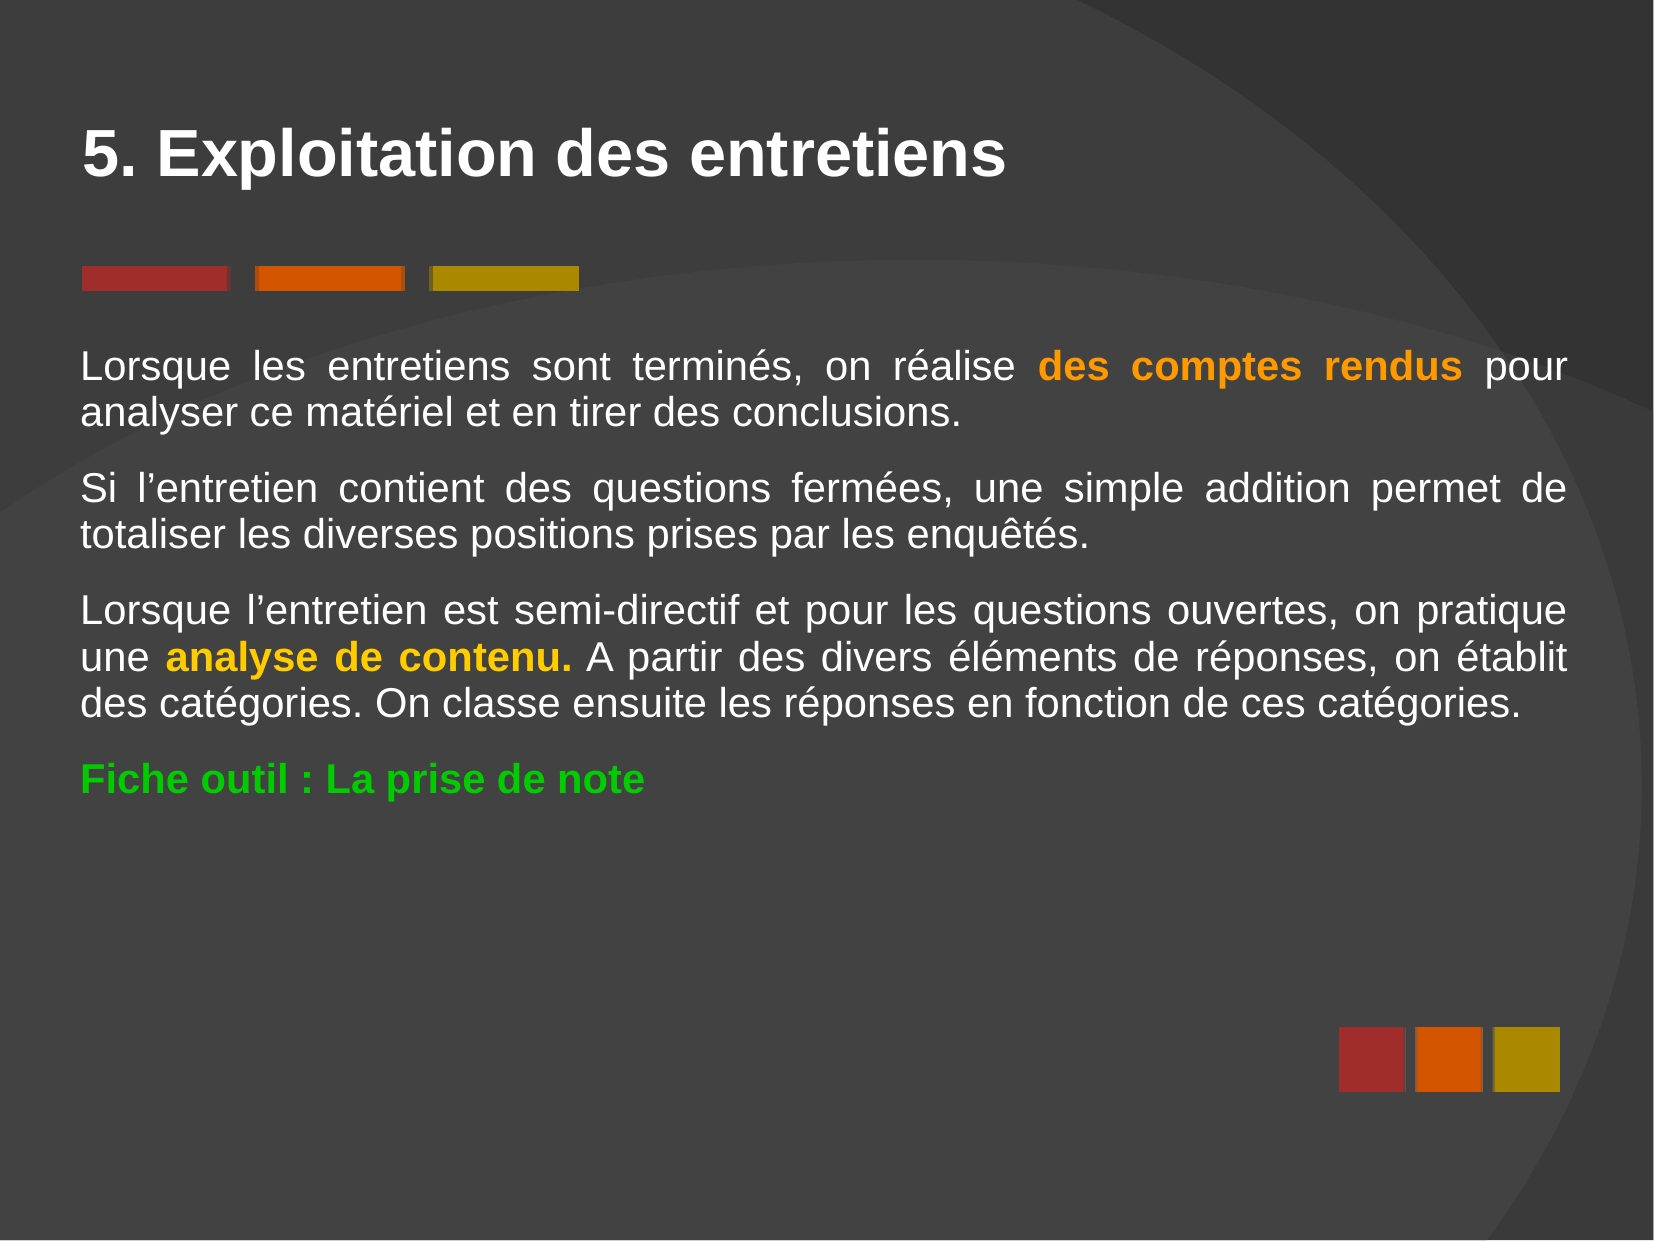

# 5. Exploitation des entretiens
Lorsque les entretiens sont terminés, on réalise des comptes rendus pour analyser ce matériel et en tirer des conclusions.
Si l’entretien contient des questions fermées, une simple addition permet de totaliser les diverses positions prises par les enquêtés.
Lorsque l’entretien est semi-directif et pour les questions ouvertes, on pratique une analyse de contenu. A partir des divers éléments de réponses, on établit des catégories. On classe ensuite les réponses en fonction de ces catégories.
Fiche outil : La prise de note